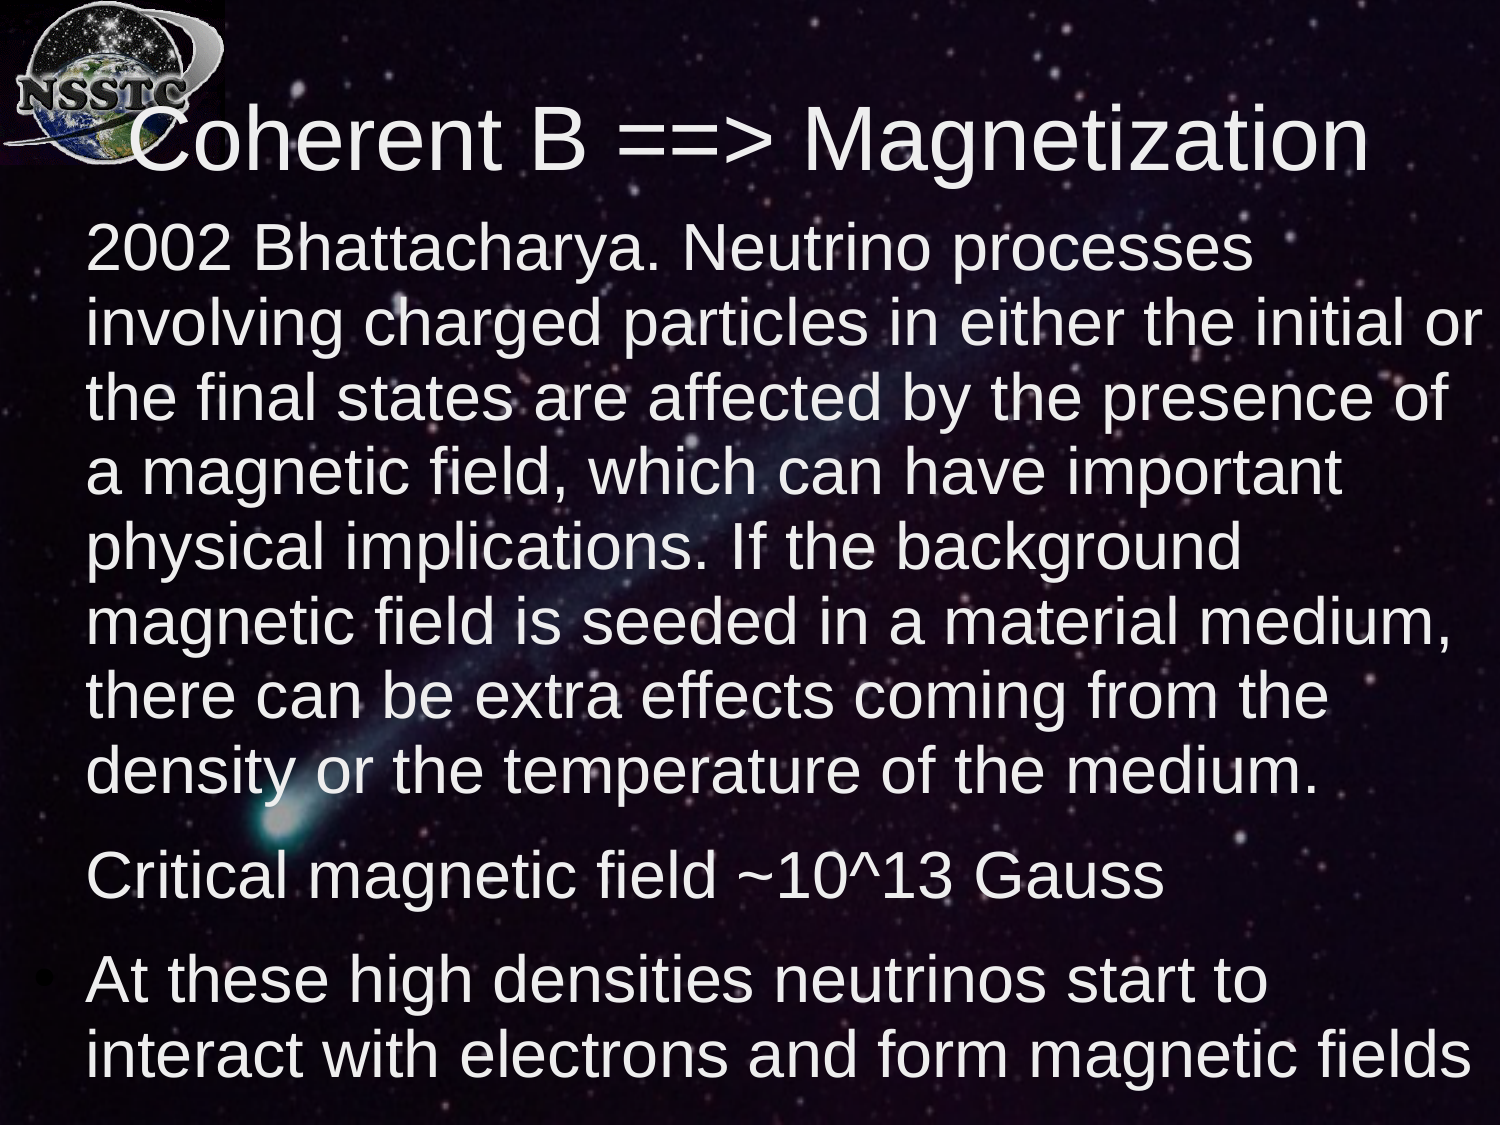

# Coherent B ==> Magnetization
2002 Bhattacharya. Neutrino processes involving charged particles in either the initial or the final states are affected by the presence of a magnetic field, which can have important physical implications. If the background magnetic field is seeded in a material medium, there can be extra effects coming from the density or the temperature of the medium.
Critical magnetic field ~10^13 Gauss
At these high densities neutrinos start to interact with electrons and form magnetic fields